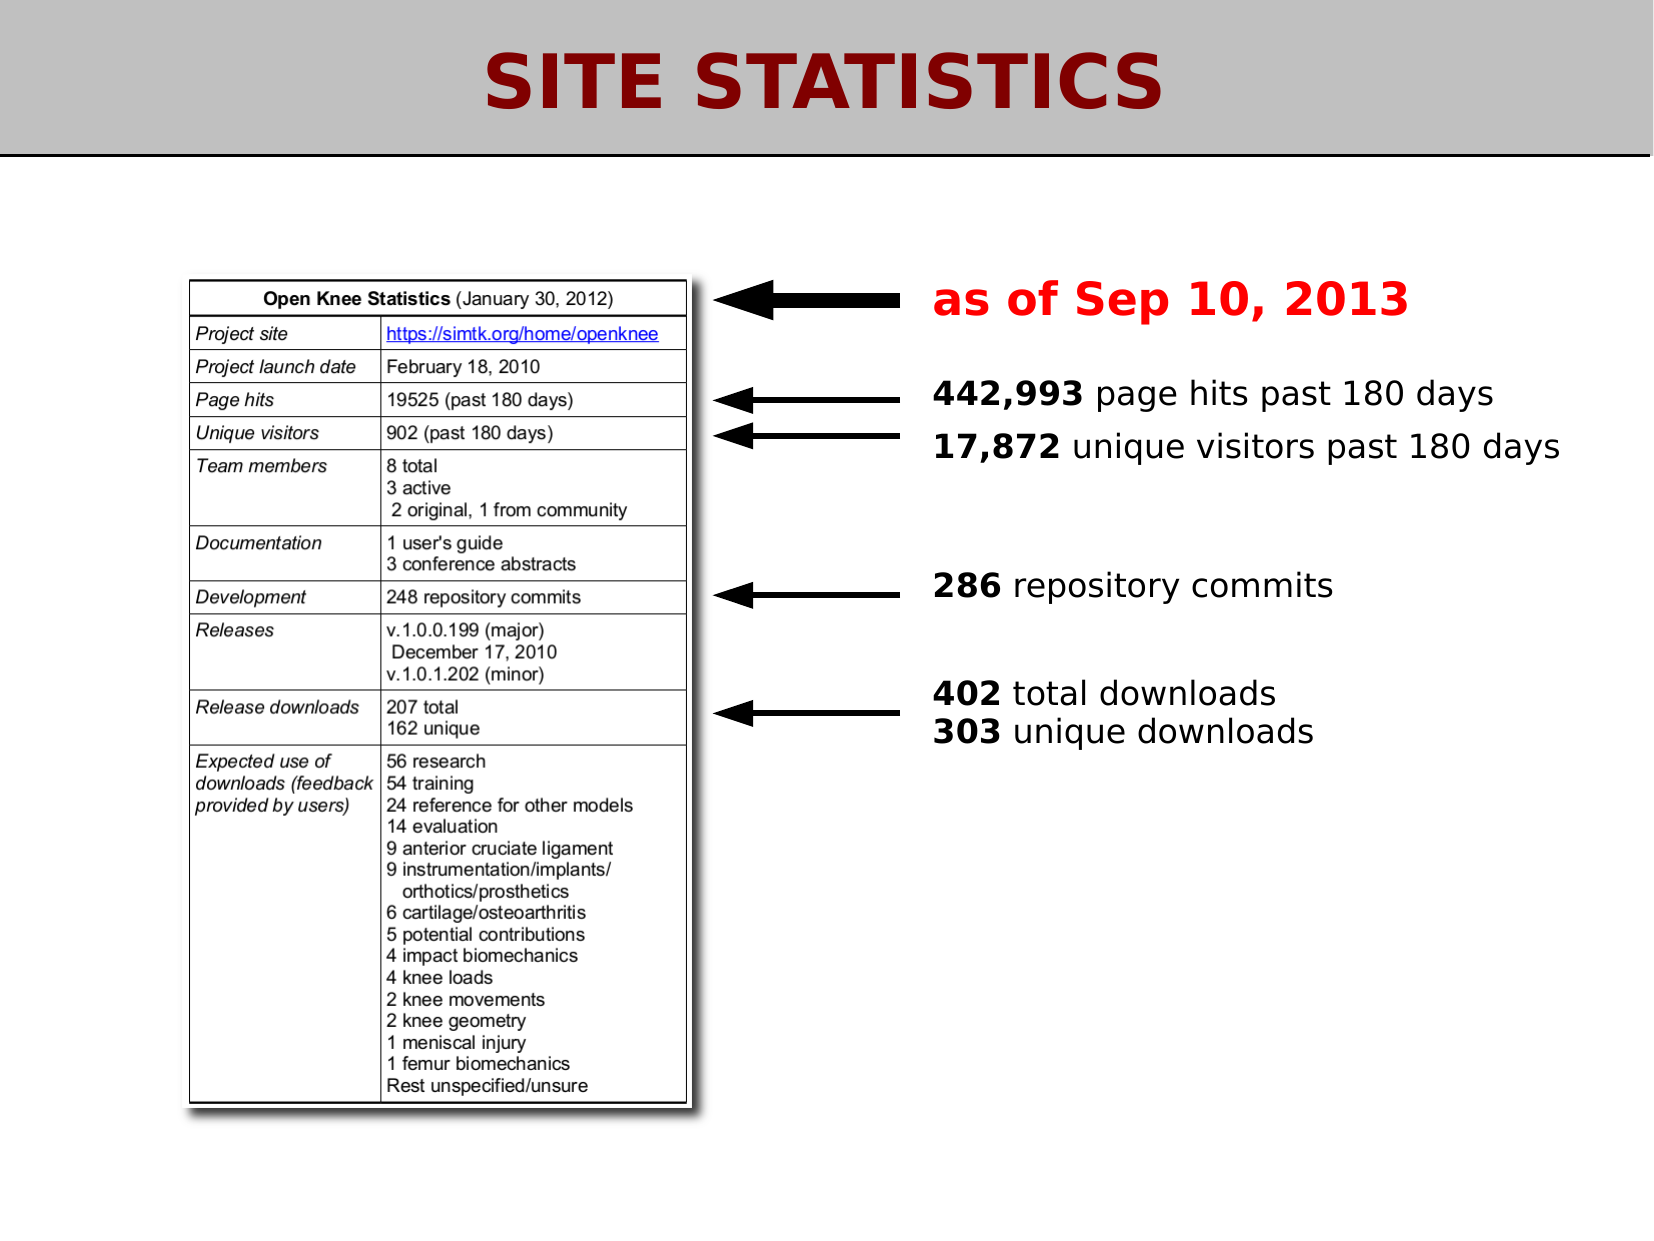

SITE STATISTICS
as of Sep 10, 2013
442,993 page hits past 180 days
17,872 unique visitors past 180 days
286 repository commits
402 total downloads
303 unique downloads